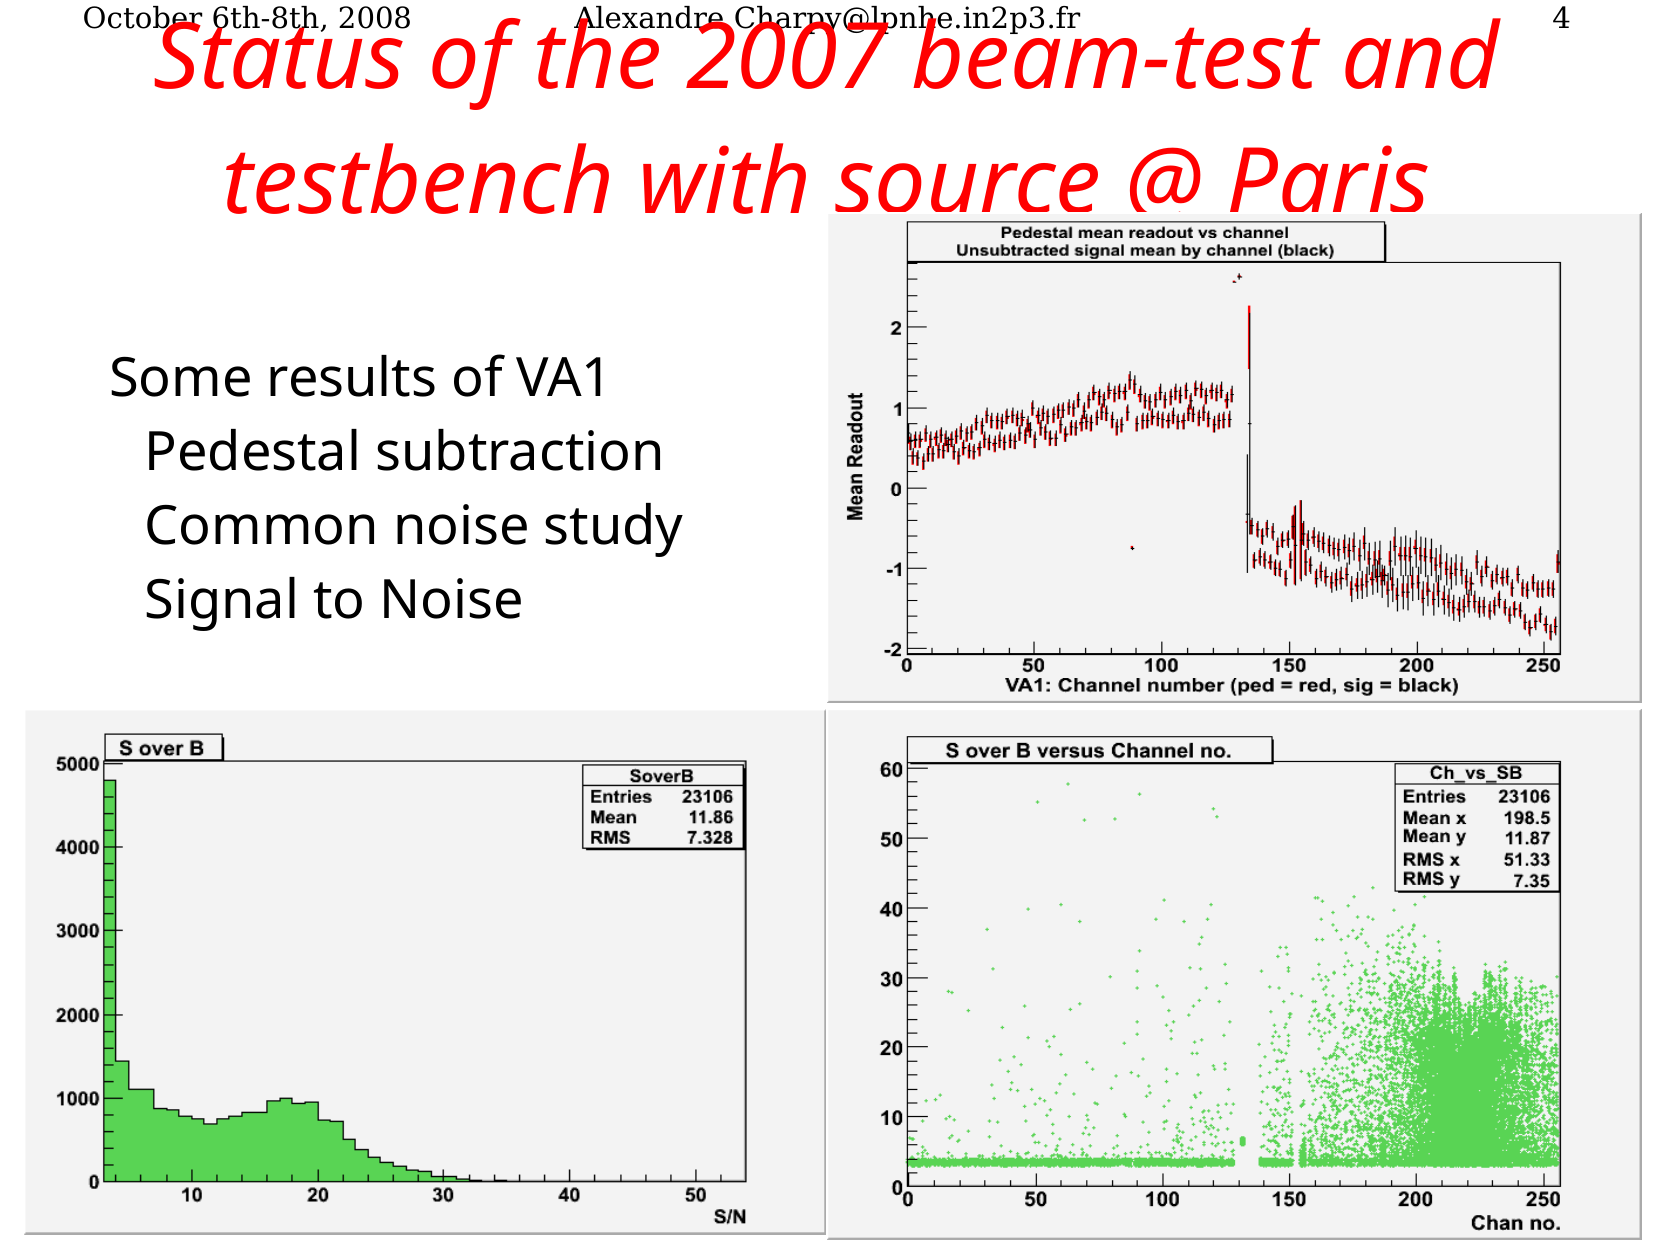

# Status of the 2007 beam-test and testbench with source @ Paris
October 6th-8th, 2008
Alexandre Charpy@lpnhe.in2p3.fr
4
Some results of VA1
Pedestal subtraction
Common noise study
Signal to Noise